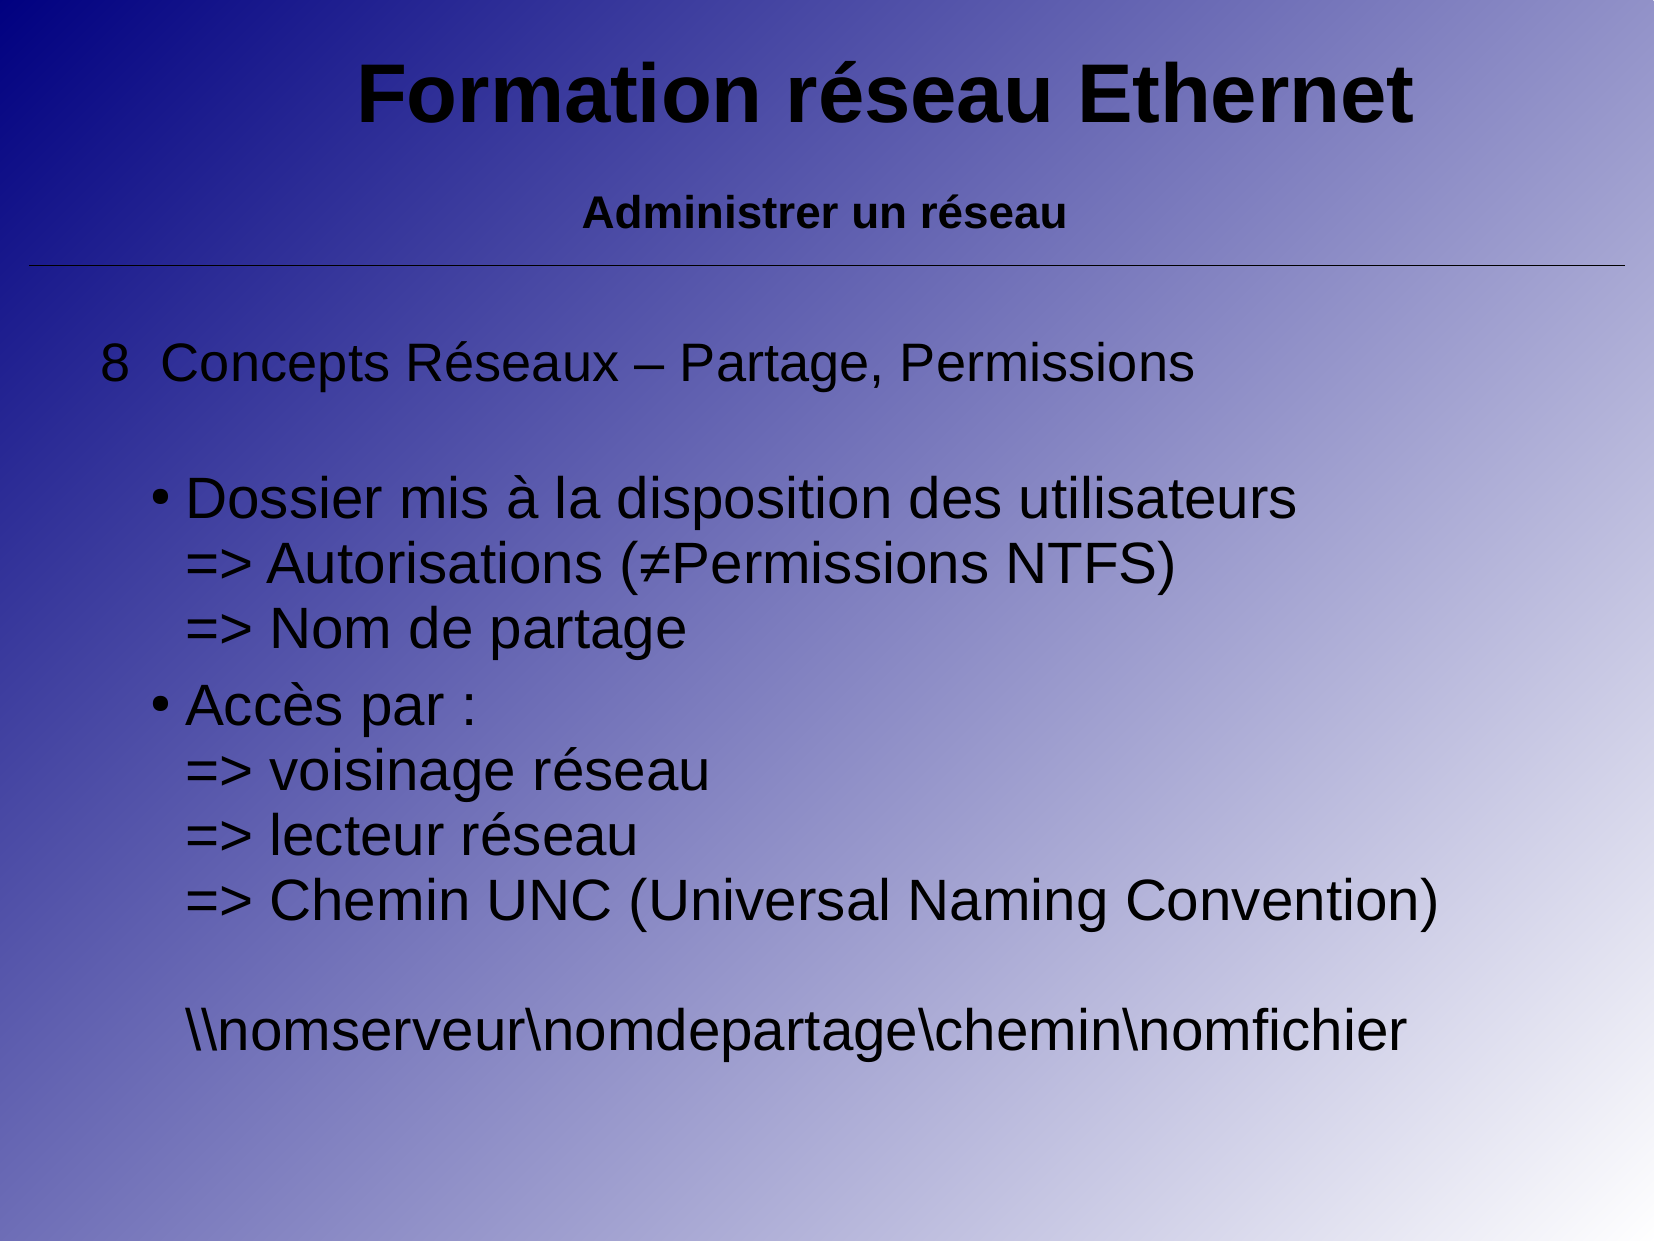

Formation réseau Ethernet
Administrer un réseau
8 Concepts Réseaux – Partage, Permissions
Dossier mis à la disposition des utilisateurs
=> Autorisations (≠Permissions NTFS)
=> Nom de partage
Accès par :
=> voisinage réseau
=> lecteur réseau
=> Chemin UNC (Universal Naming Convention)
\\nomserveur\nomdepartage\chemin\nomfichier